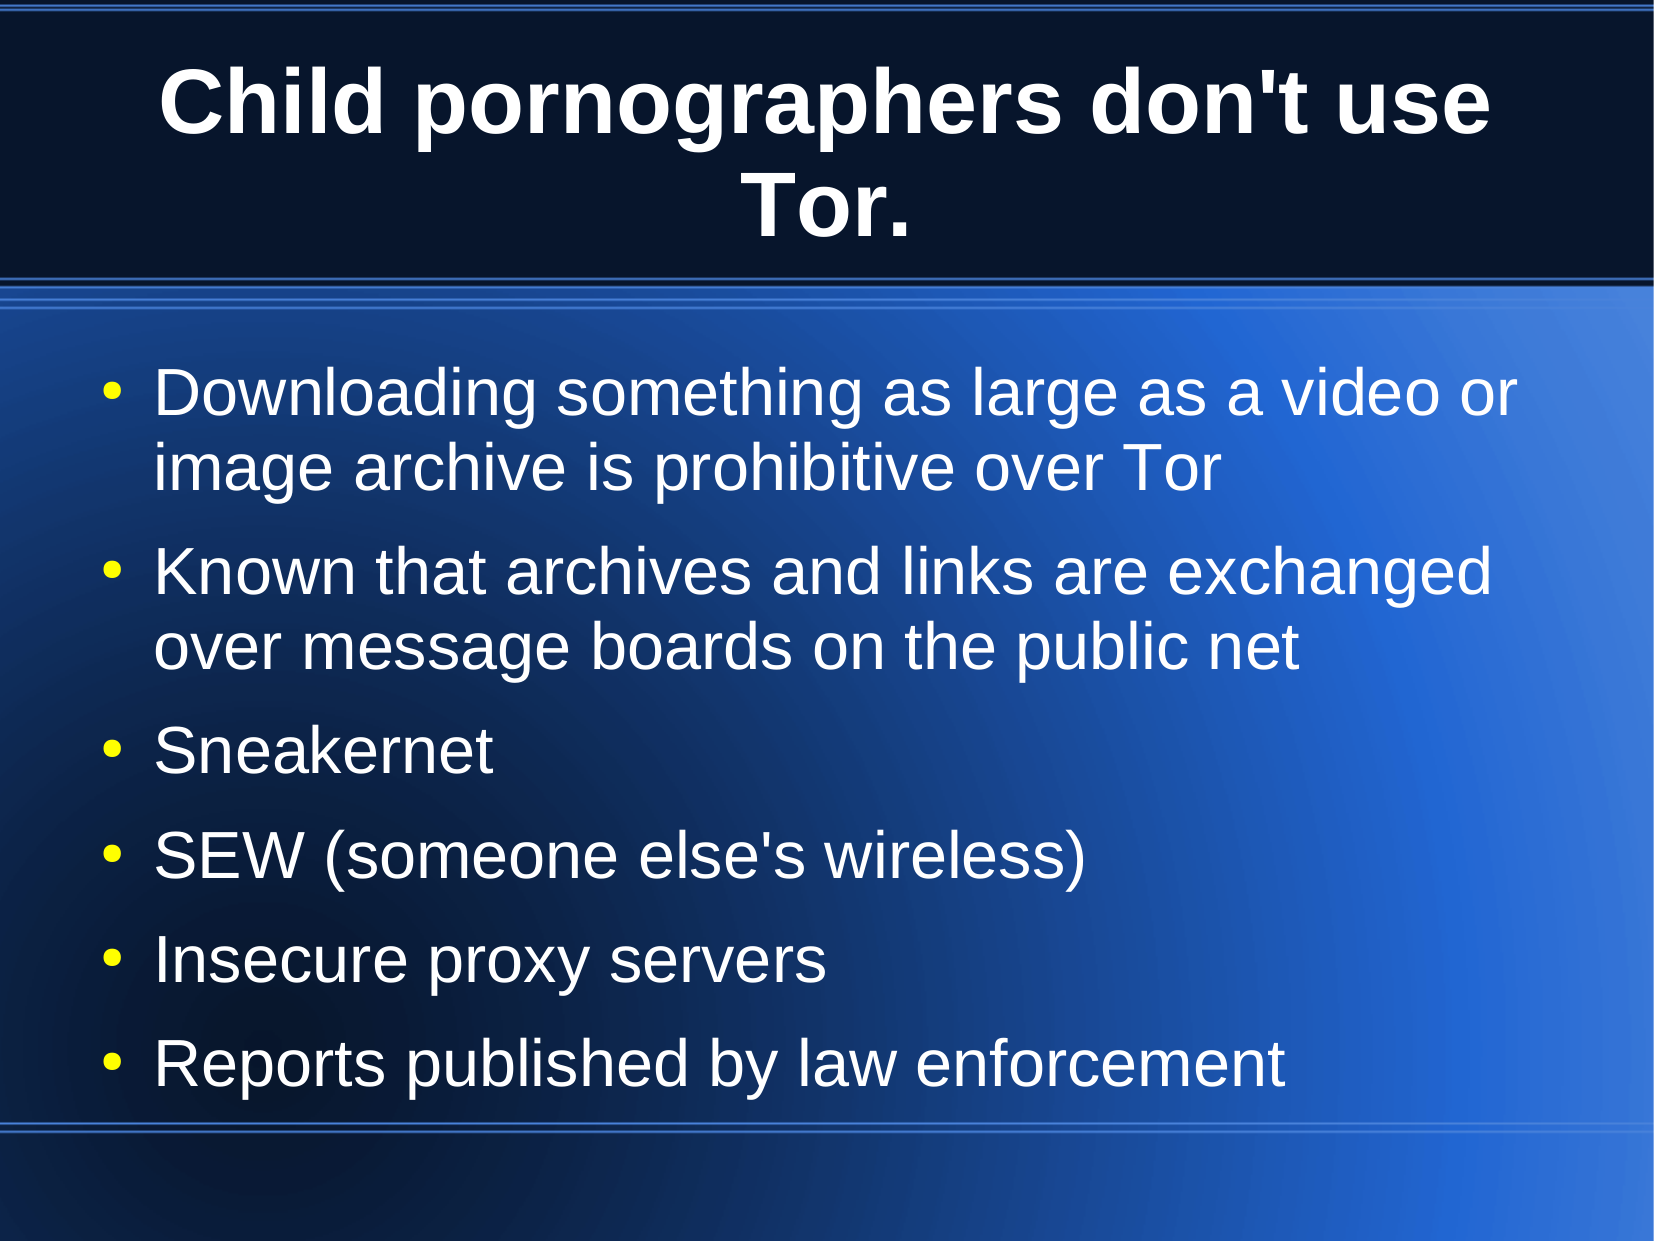

# Child pornographers don't use Tor.
Downloading something as large as a video or image archive is prohibitive over Tor
Known that archives and links are exchanged over message boards on the public net
Sneakernet
SEW (someone else's wireless)
Insecure proxy servers
Reports published by law enforcement